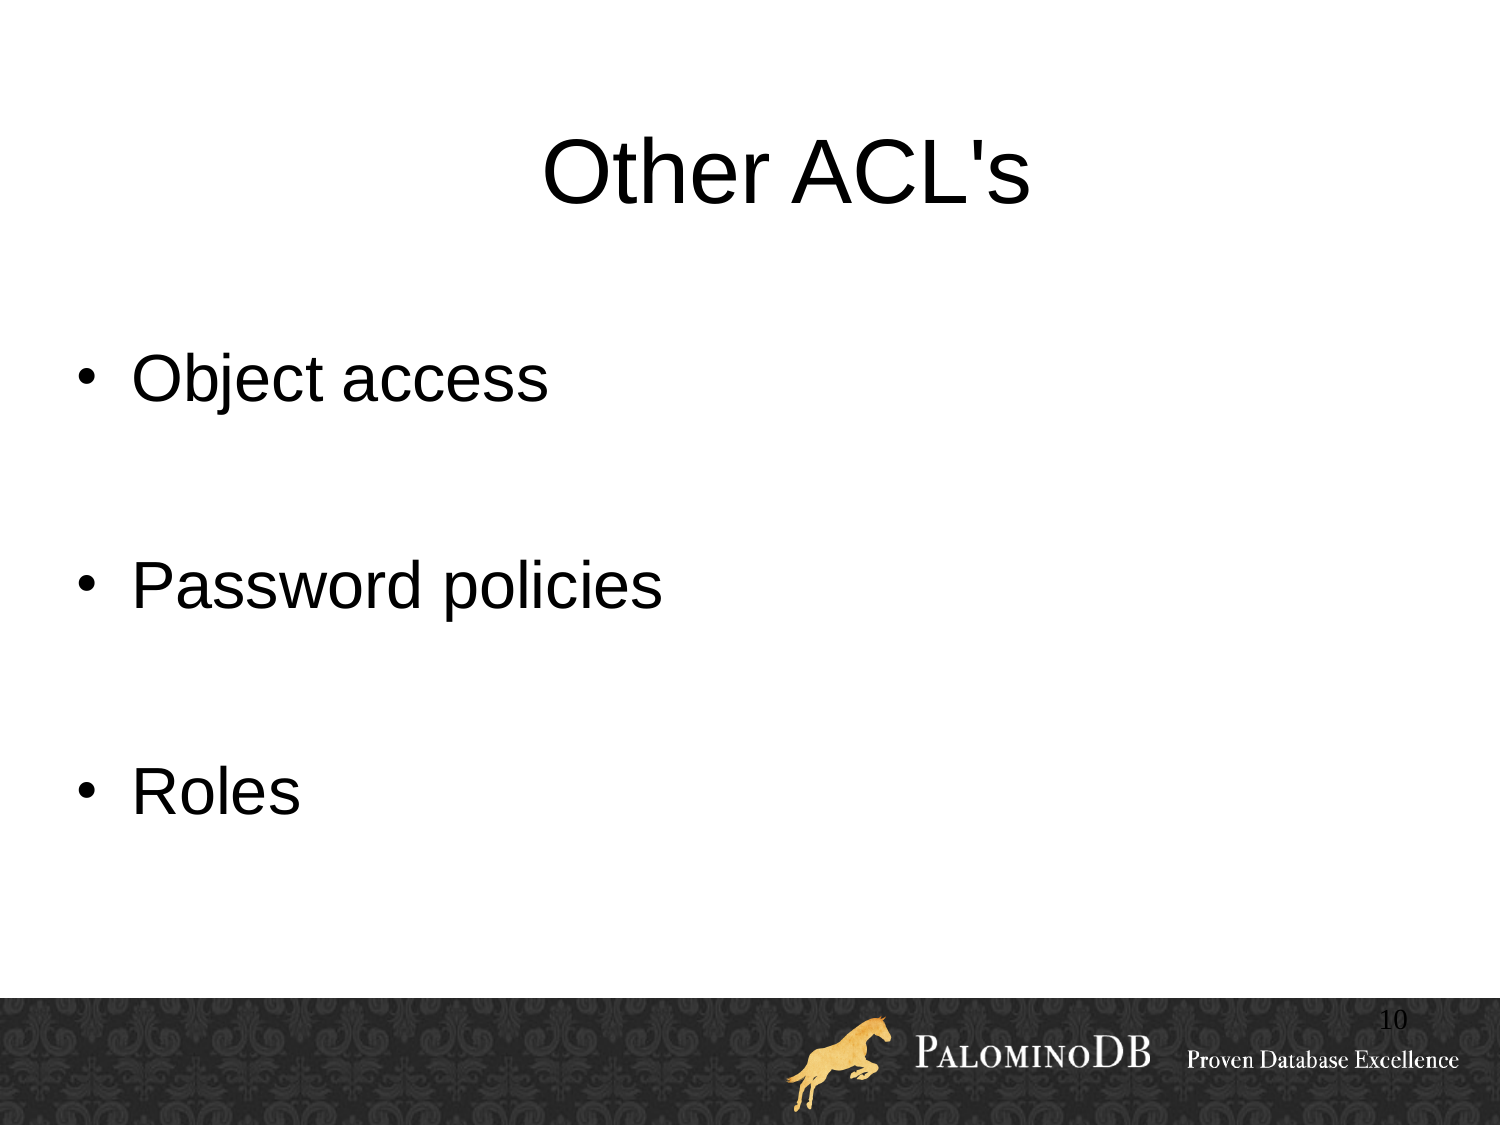

# Other ACL's
Object access
Password policies
Roles